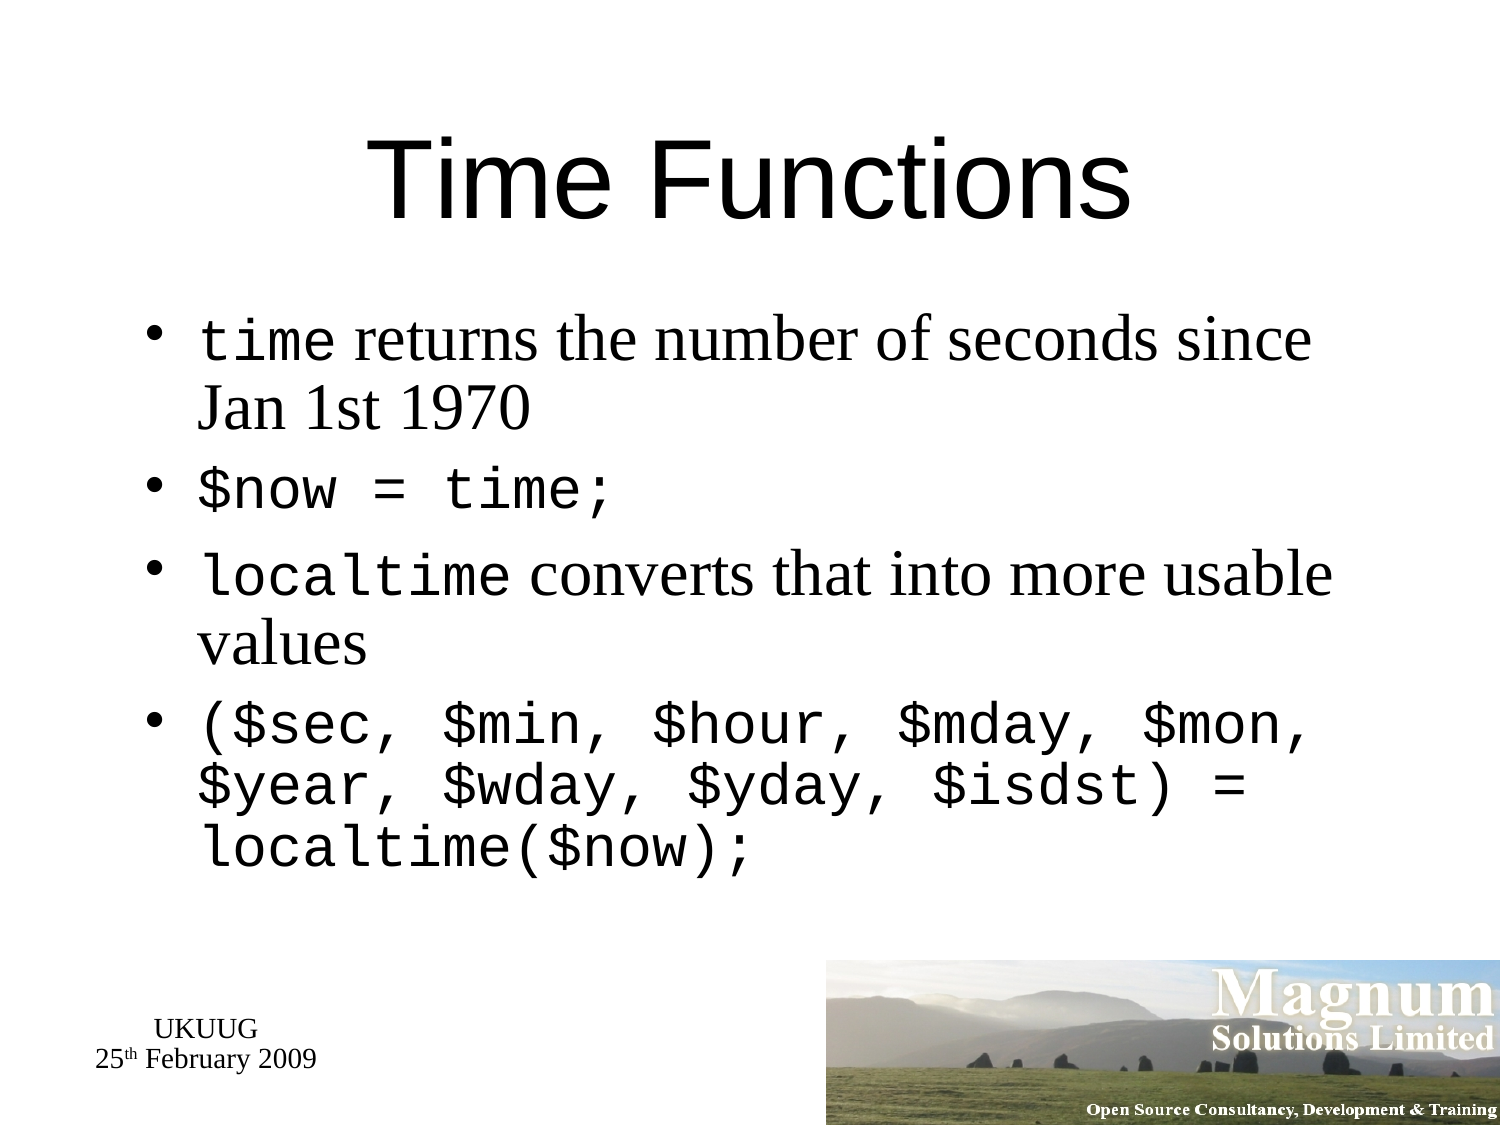

# Time Functions
time returns the number of seconds since Jan 1st 1970
$now = time;
localtime converts that into more usable values
($sec, $min, $hour, $mday, $mon, $year, $wday, $yday, $isdst) = localtime($now);
66